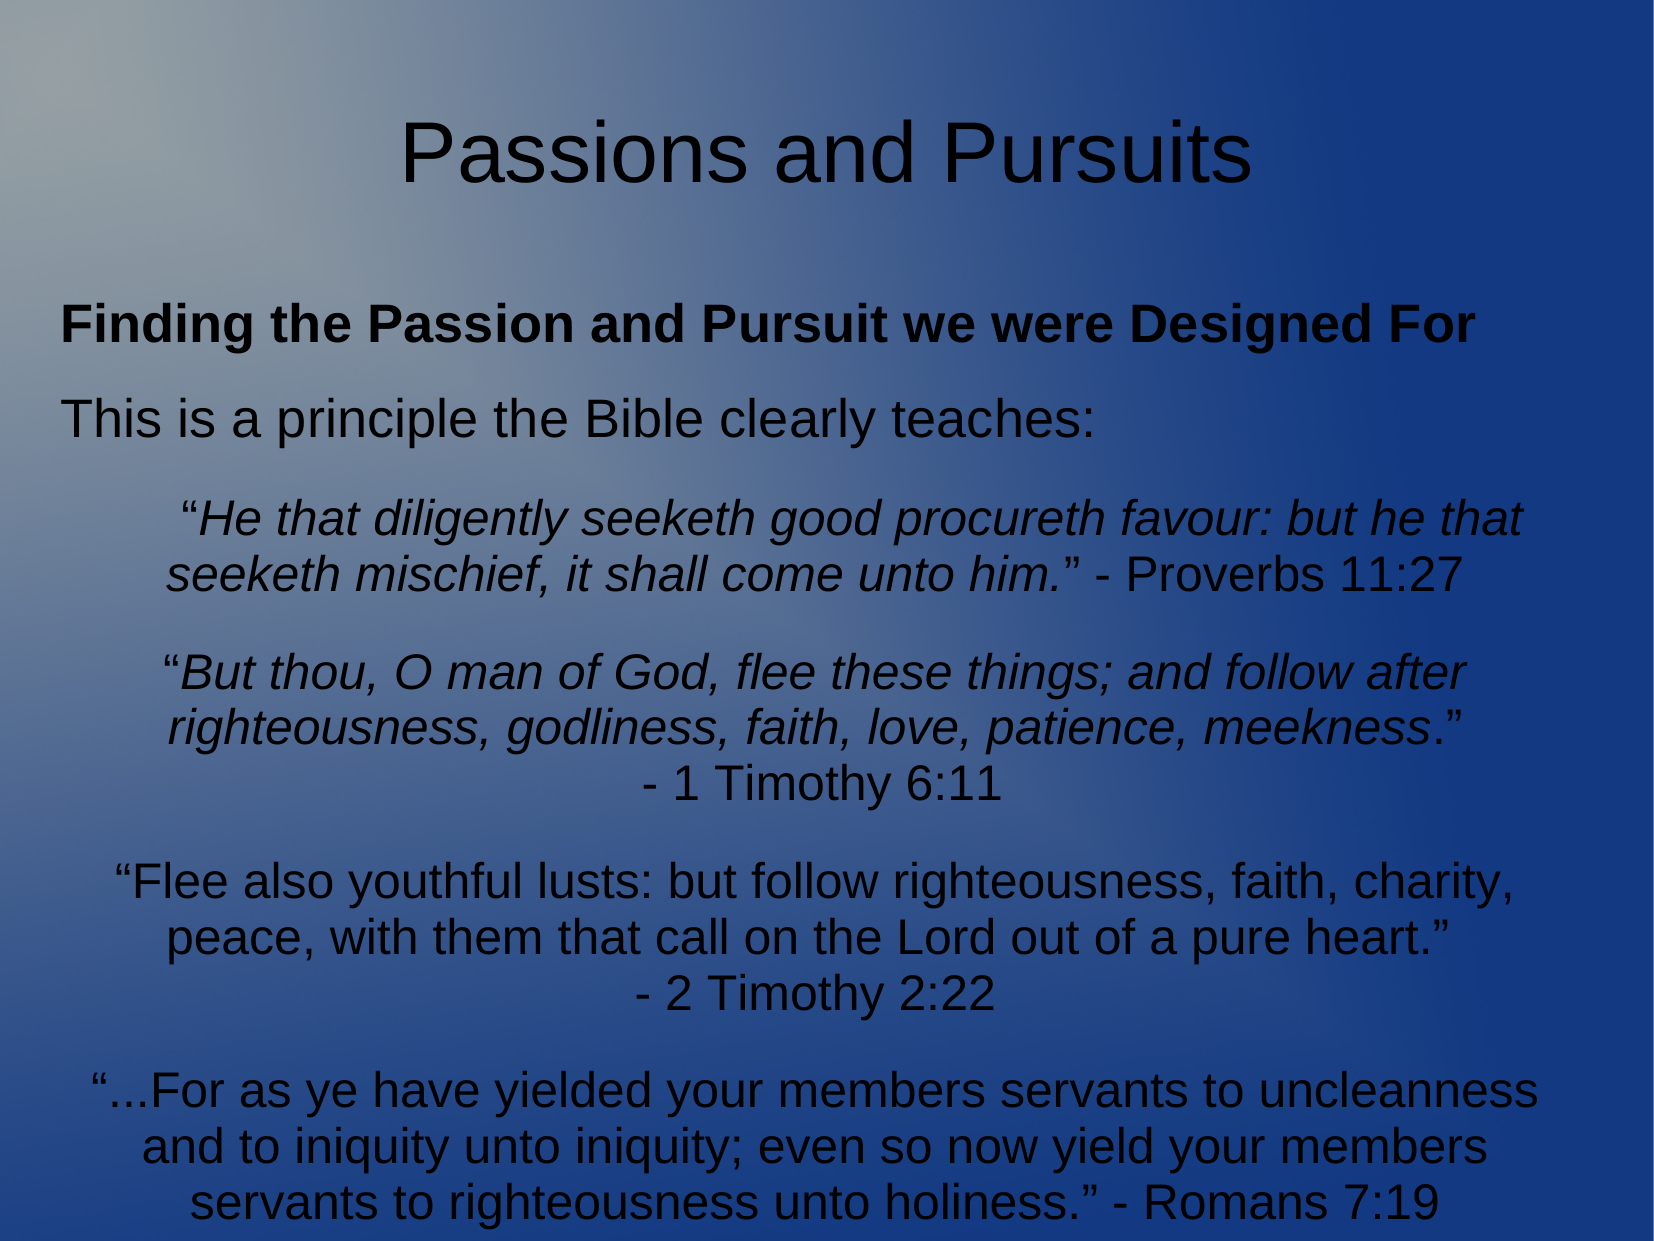

# Passions and Pursuits
Finding the Passion and Pursuit we were Designed For
This is a principle the Bible clearly teaches:
	“He that diligently seeketh good procureth favour: but he that seeketh mischief, it shall come unto him.” - Proverbs 11:27
“But thou, O man of God, flee these things; and follow after righteousness, godliness, faith, love, patience, meekness.”
 - 1 Timothy 6:11
“Flee also youthful lusts: but follow righteousness, faith, charity, peace, with them that call on the Lord out of a pure heart.”
- 2 Timothy 2:22
“...For as ye have yielded your members servants to uncleanness and to iniquity unto iniquity; even so now yield your members servants to righteousness unto holiness.” - Romans 7:19